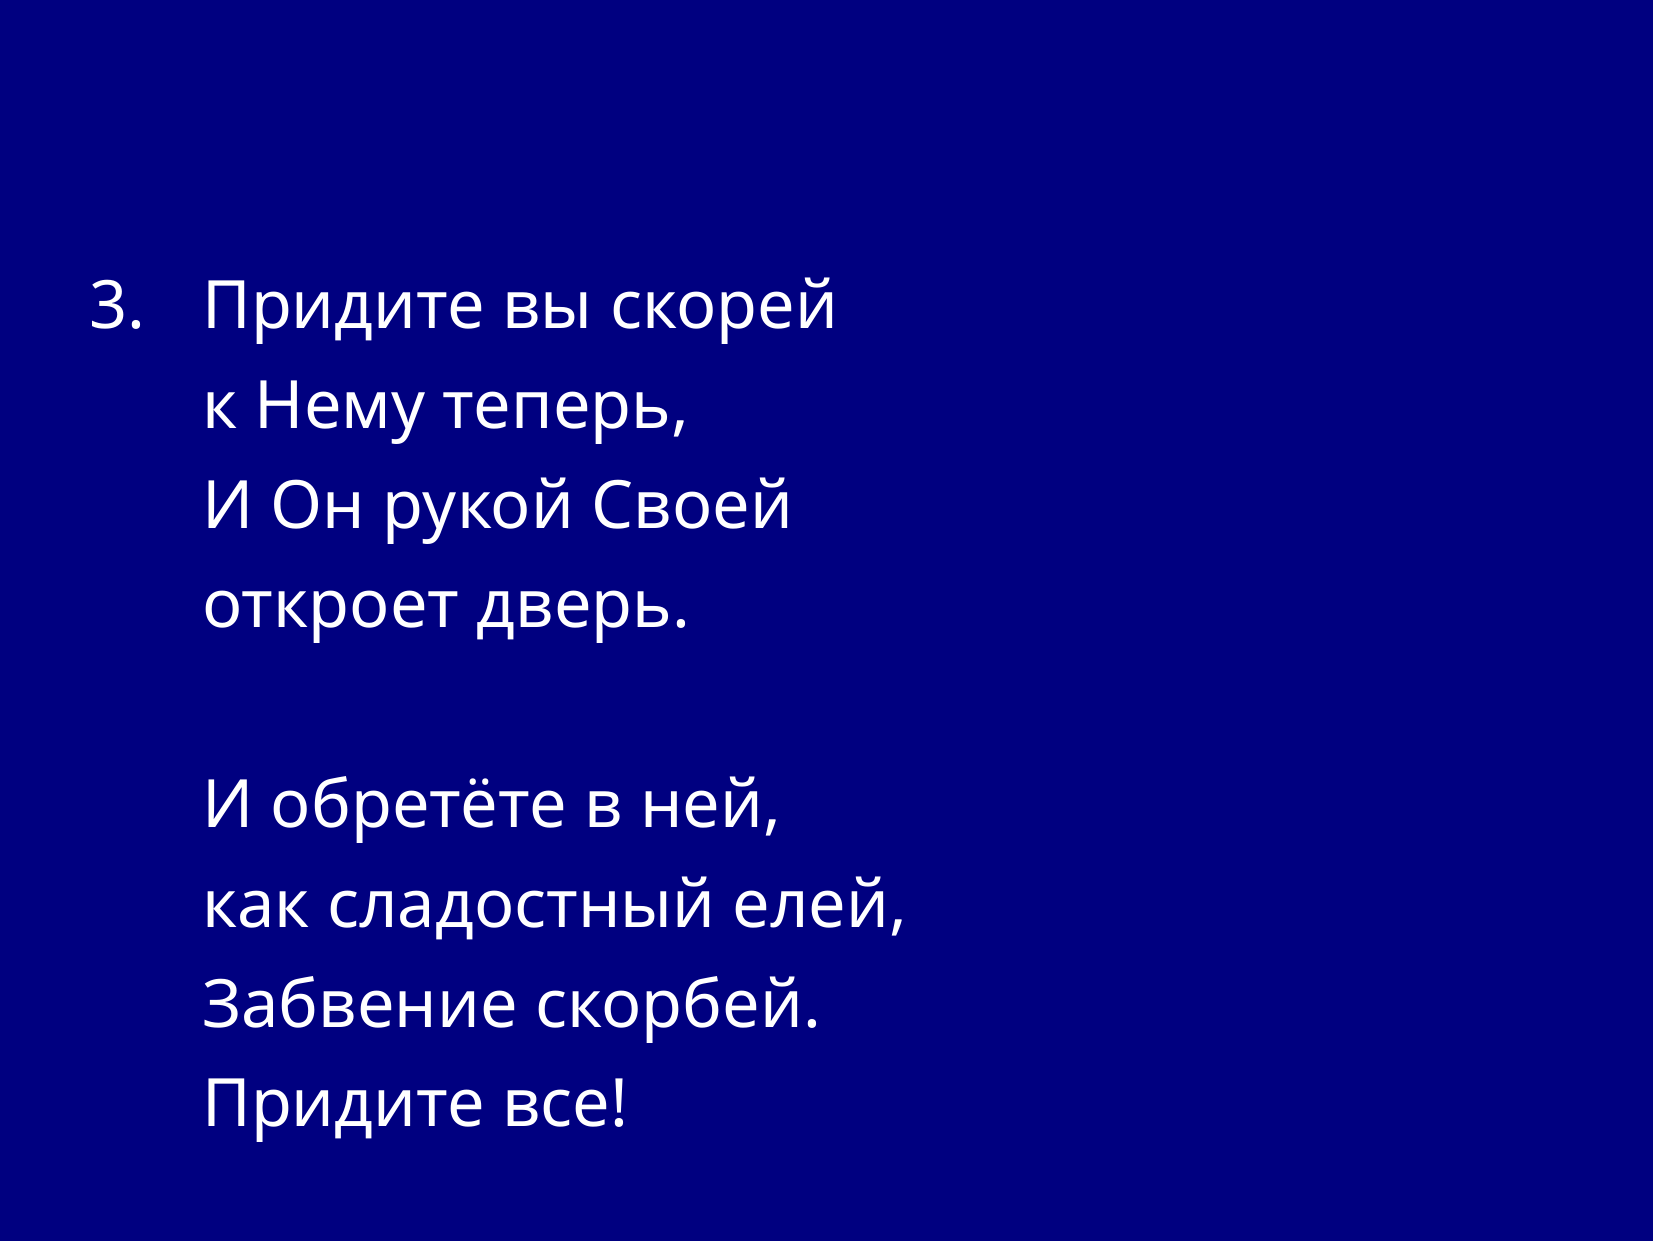

3.	Придите вы скорей
	к Нему теперь,
	И Он рукой Своей
	откроет дверь.
	И обретёте в ней,
	как сладостный елей,
	Забвение скорбей.
	Придите все!